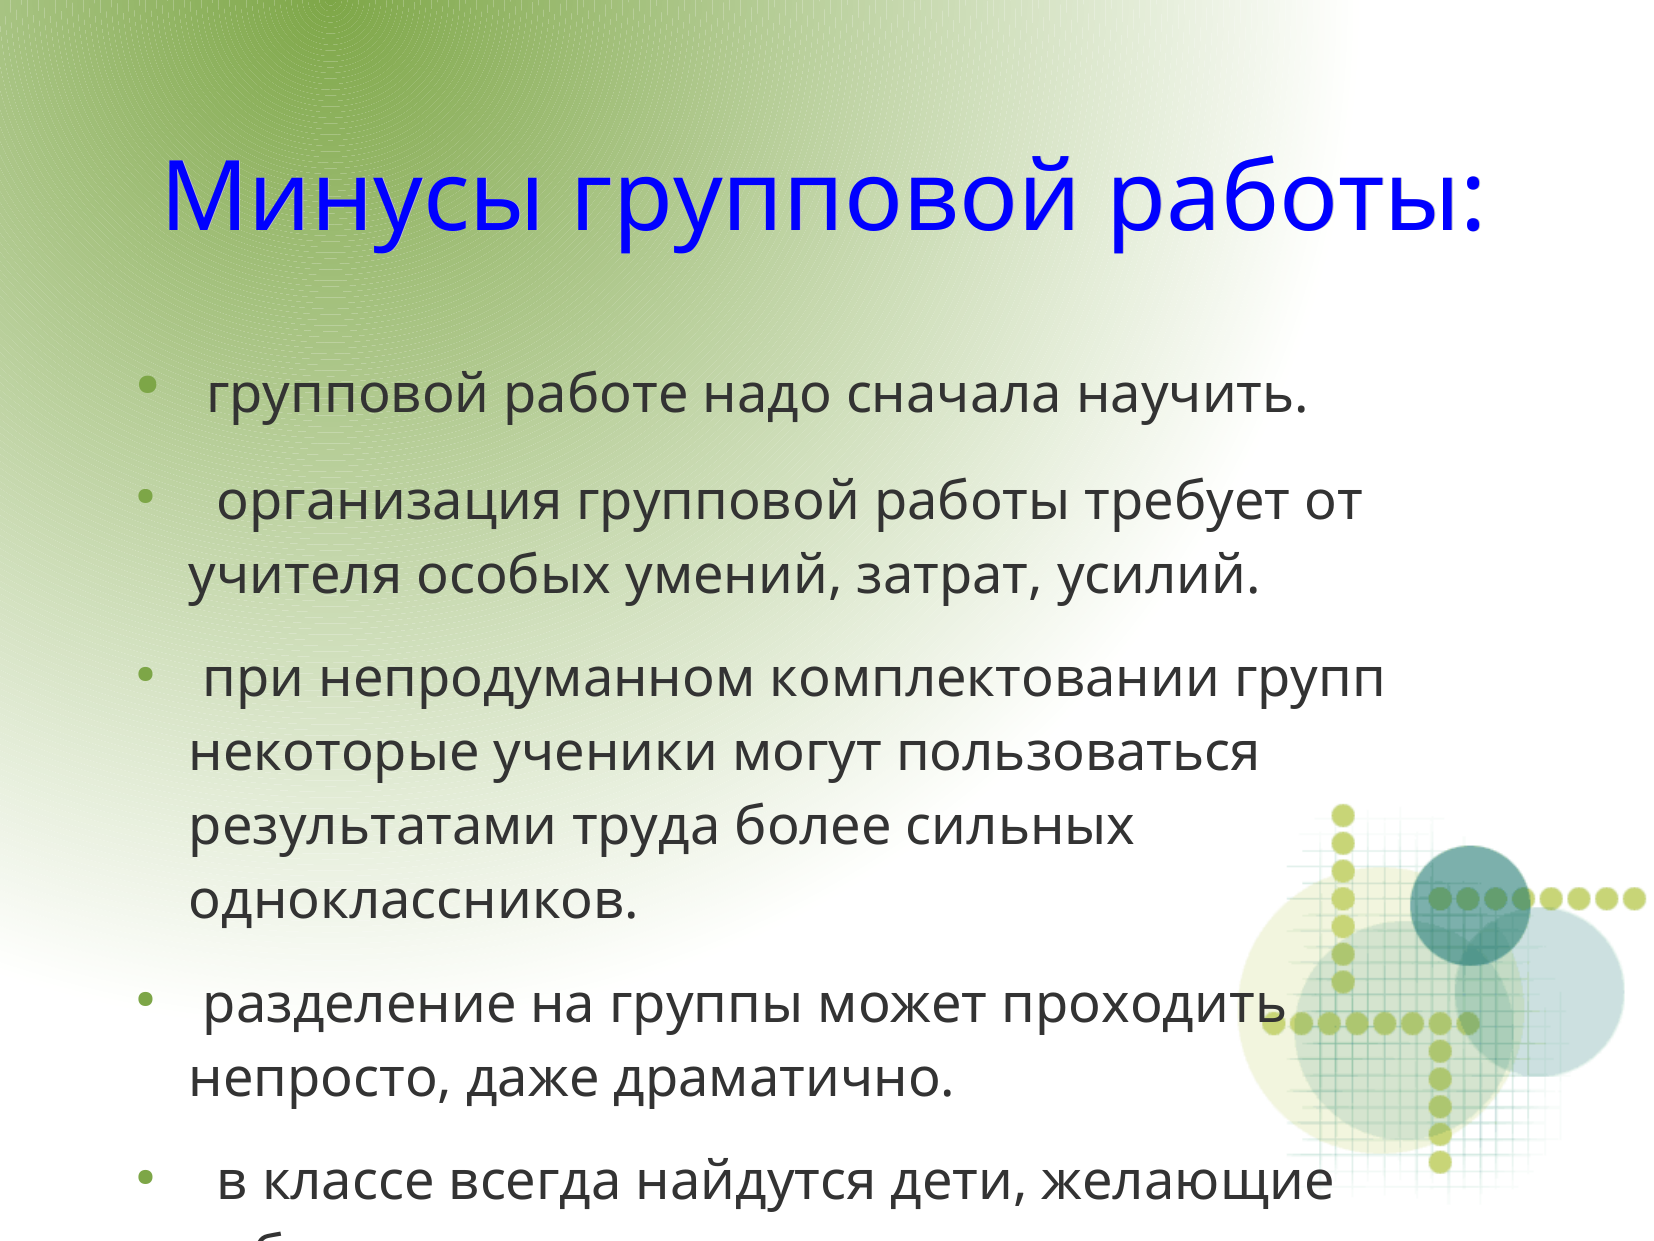

# Минусы групповой работы:
 групповой работе надо сначала научить.
 организация групповой работы требует от учителя особых умений, затрат, усилий.
 при непродуманном комплектовании групп некоторые ученики могут пользоваться результатами труда более сильных одноклассников.
 разделение на группы может проходить непросто, даже драматично.
 в классе всегда найдутся дети, желающие работать в одиночестве.